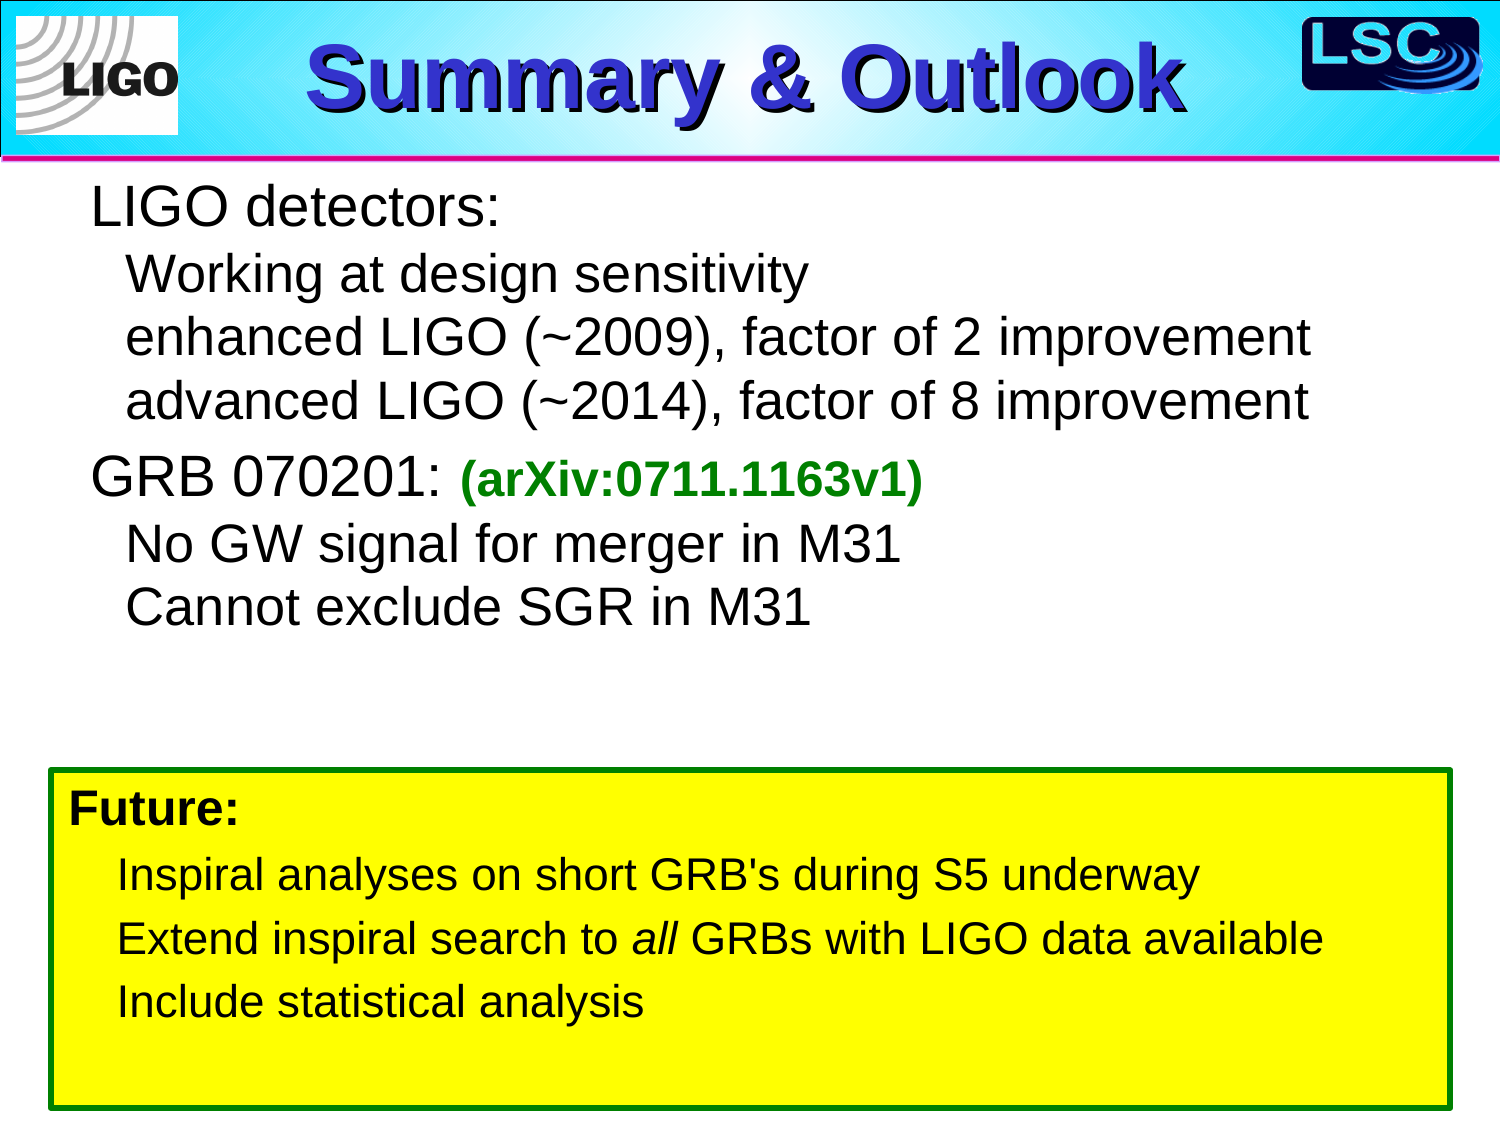

# Summary & Outlook
LIGO detectors:
Working at design sensitivity
enhanced LIGO (~2009), factor of 2 improvement
advanced LIGO (~2014), factor of 8 improvement
GRB 070201: (arXiv:0711.1163v1)
No GW signal for merger in M31
Cannot exclude SGR in M31
Future:
 Inspiral analyses on short GRB's during S5 underway
 Extend inspiral search to all GRBs with LIGO data available
 Include statistical analysis
26 February 2008
GRB Workshop Rome
19